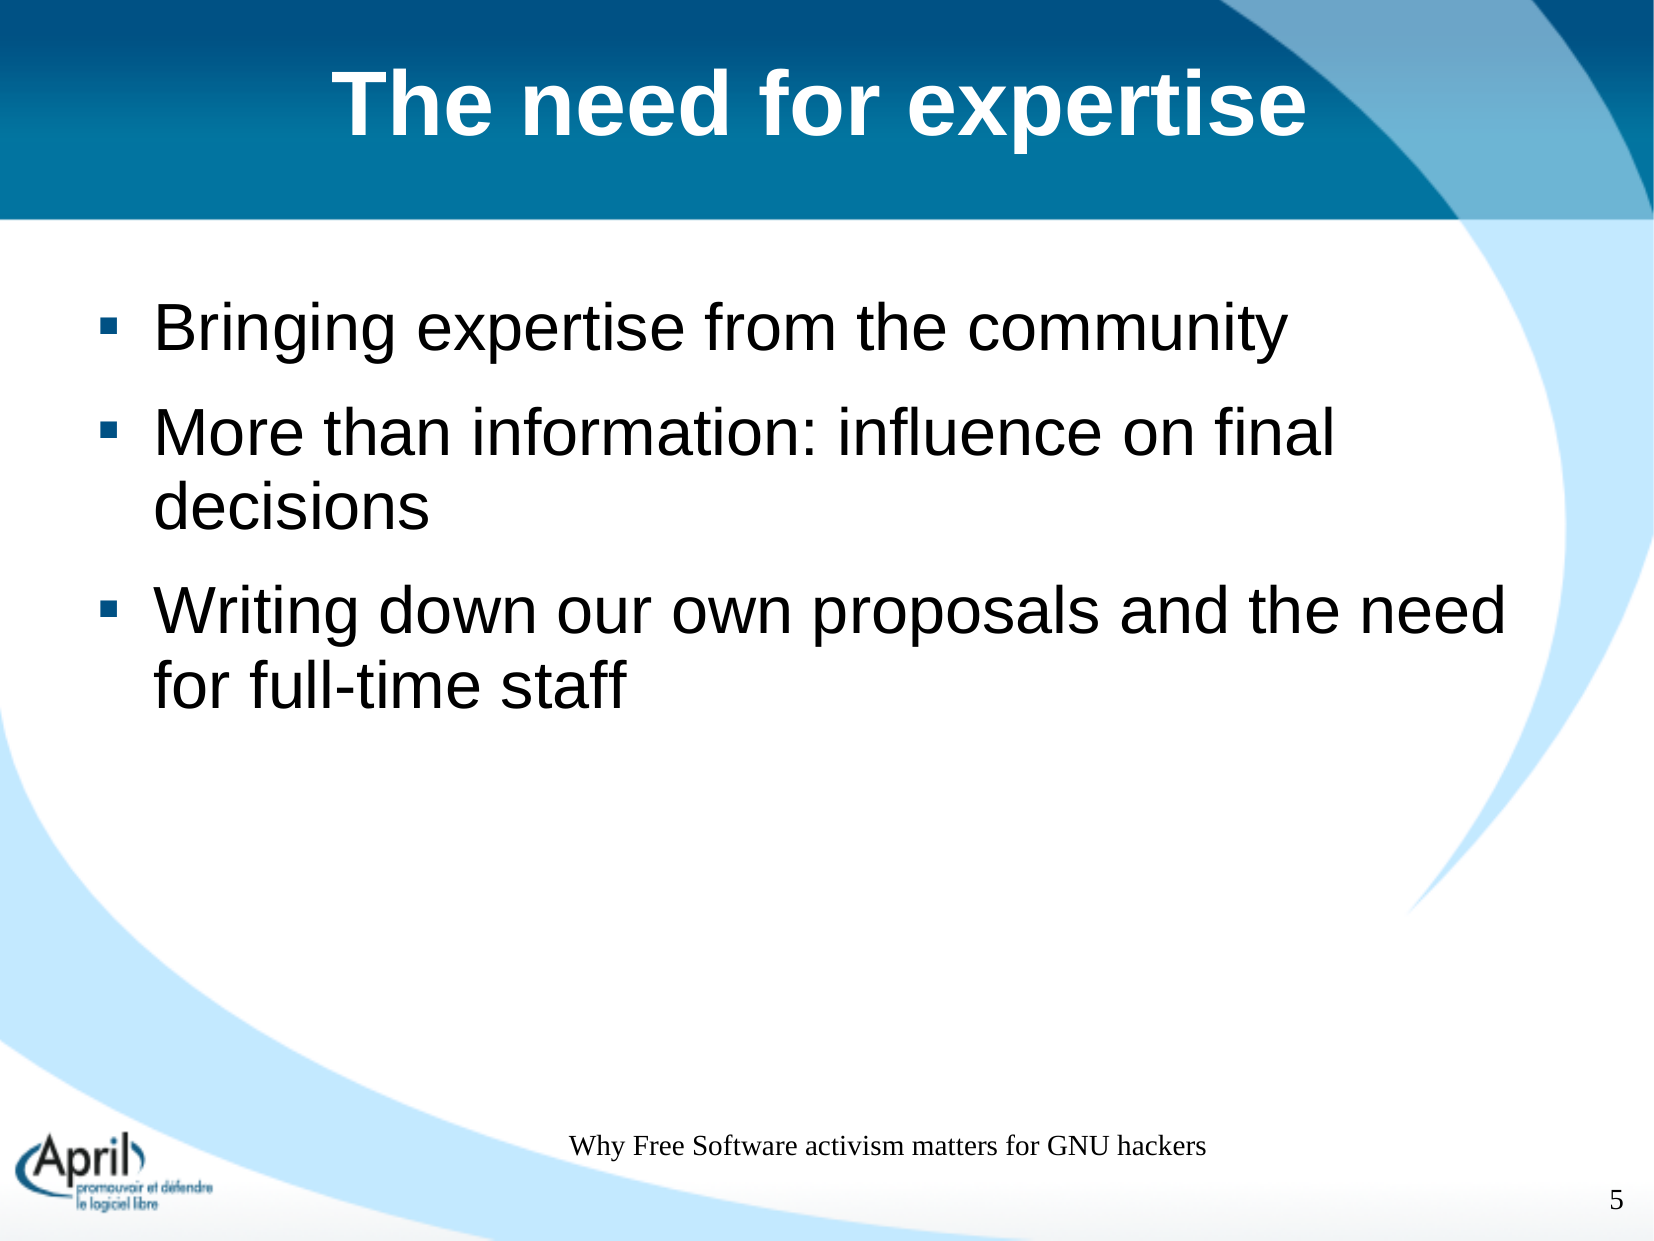

# The need for expertise
Bringing expertise from the community
More than information: influence on final decisions
Writing down our own proposals and the need for full-time staff
Why Free Software activism matters for GNU hackers
5